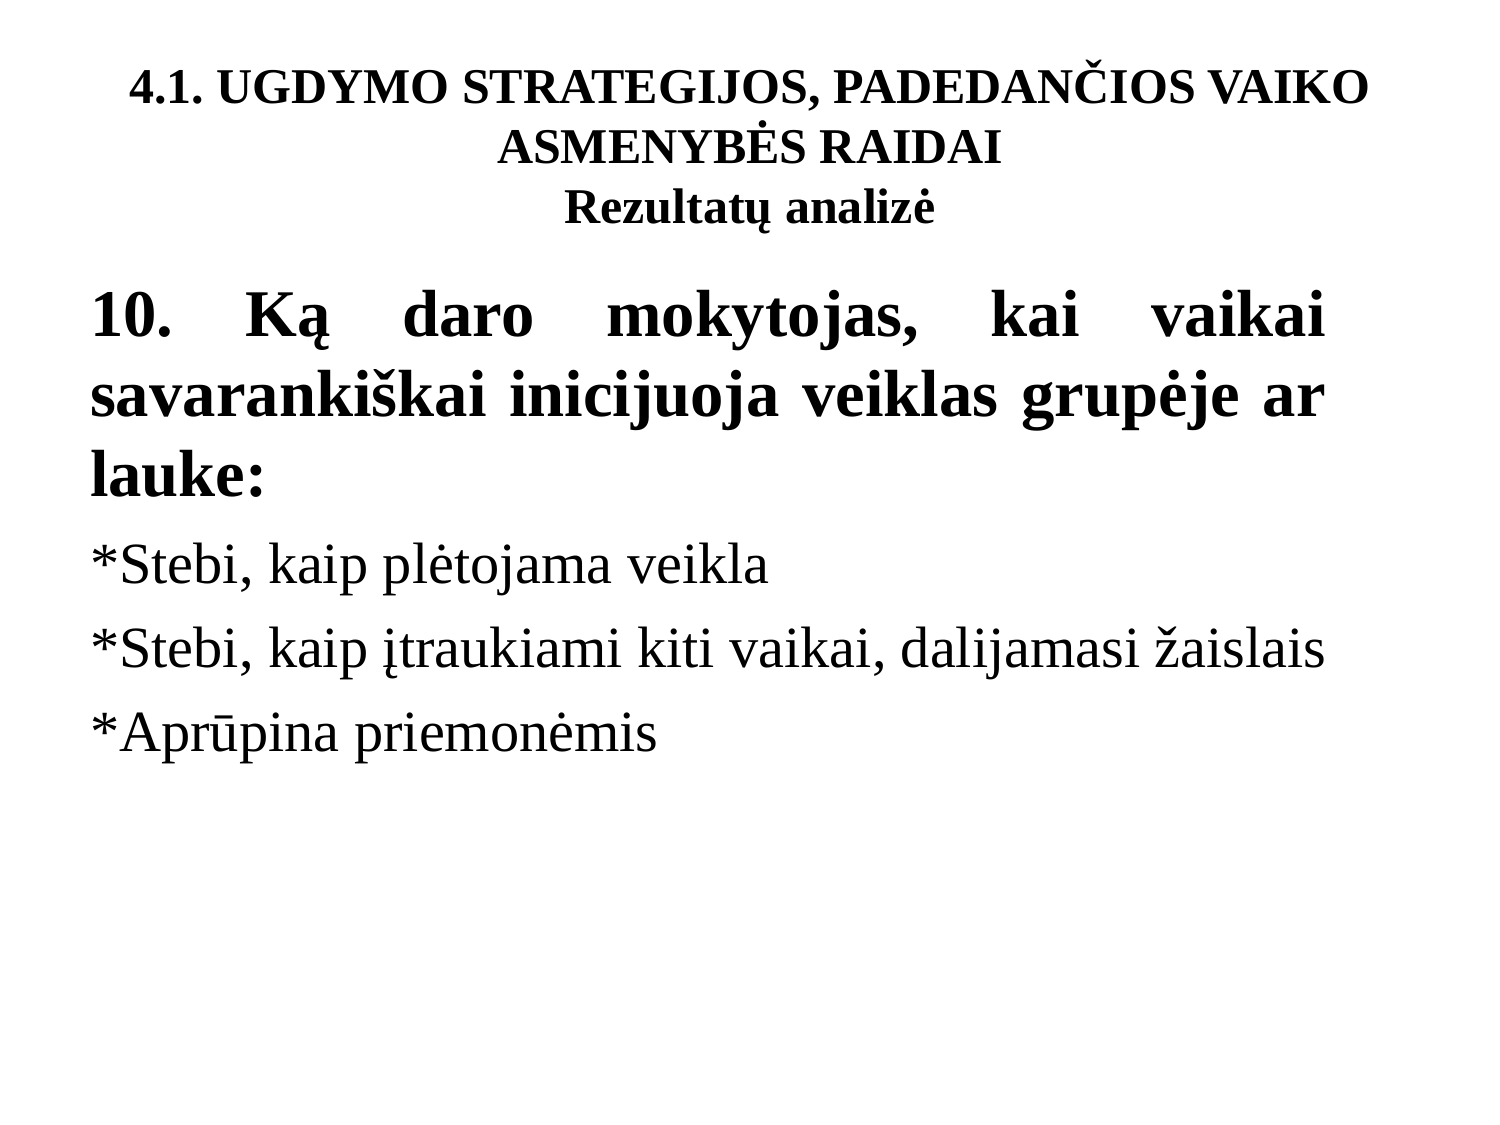

# 4.1. UGDYMO STRATEGIJOS, PADEDANČIOS VAIKO ASMENYBĖS RAIDAI Rezultatų analizė
10. Ką daro mokytojas, kai vaikai savarankiškai inicijuoja veiklas grupėje ar lauke:
*Stebi, kaip plėtojama veikla
*Stebi, kaip įtraukiami kiti vaikai, dalijamasi žaislais
*Aprūpina priemonėmis